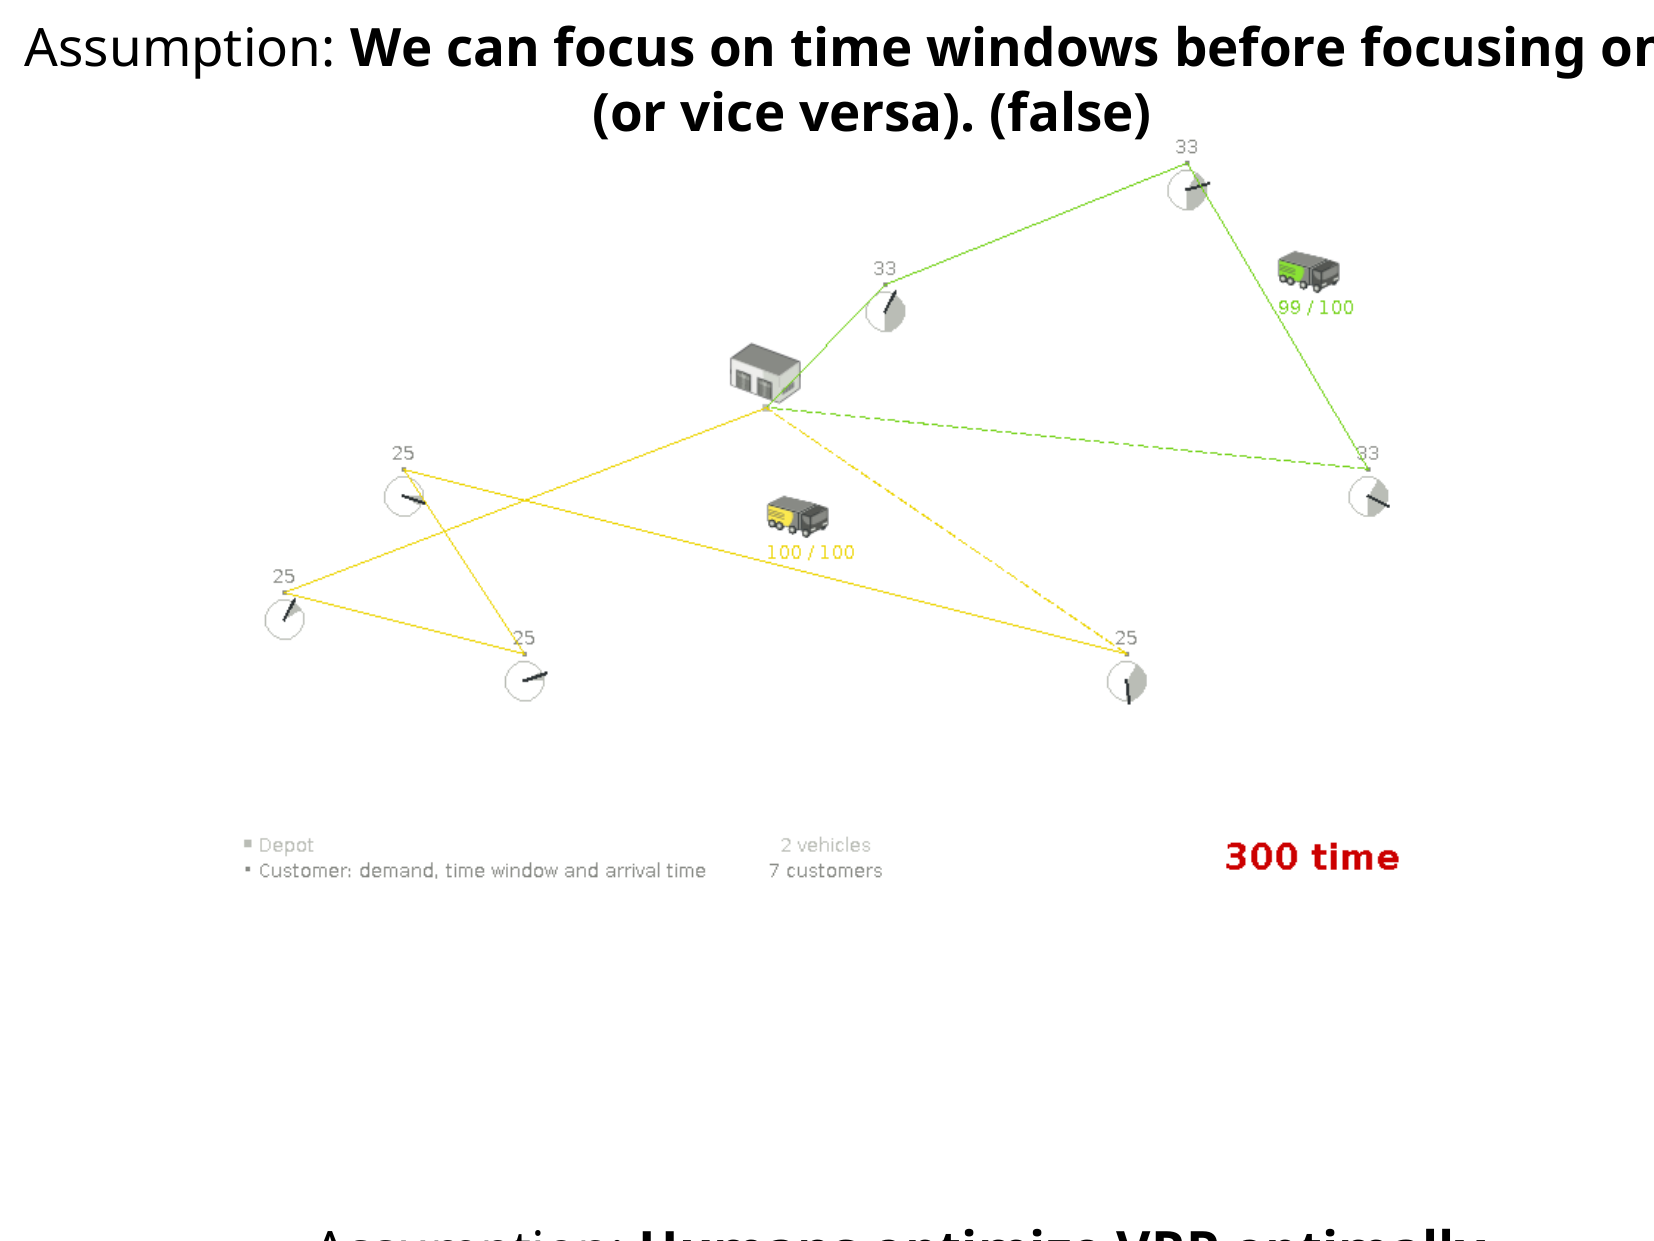

Assumption: We can focus on time windows before focusing on capacity
(or vice versa). (false)
Assumption: Humans optimize VRP optimally.